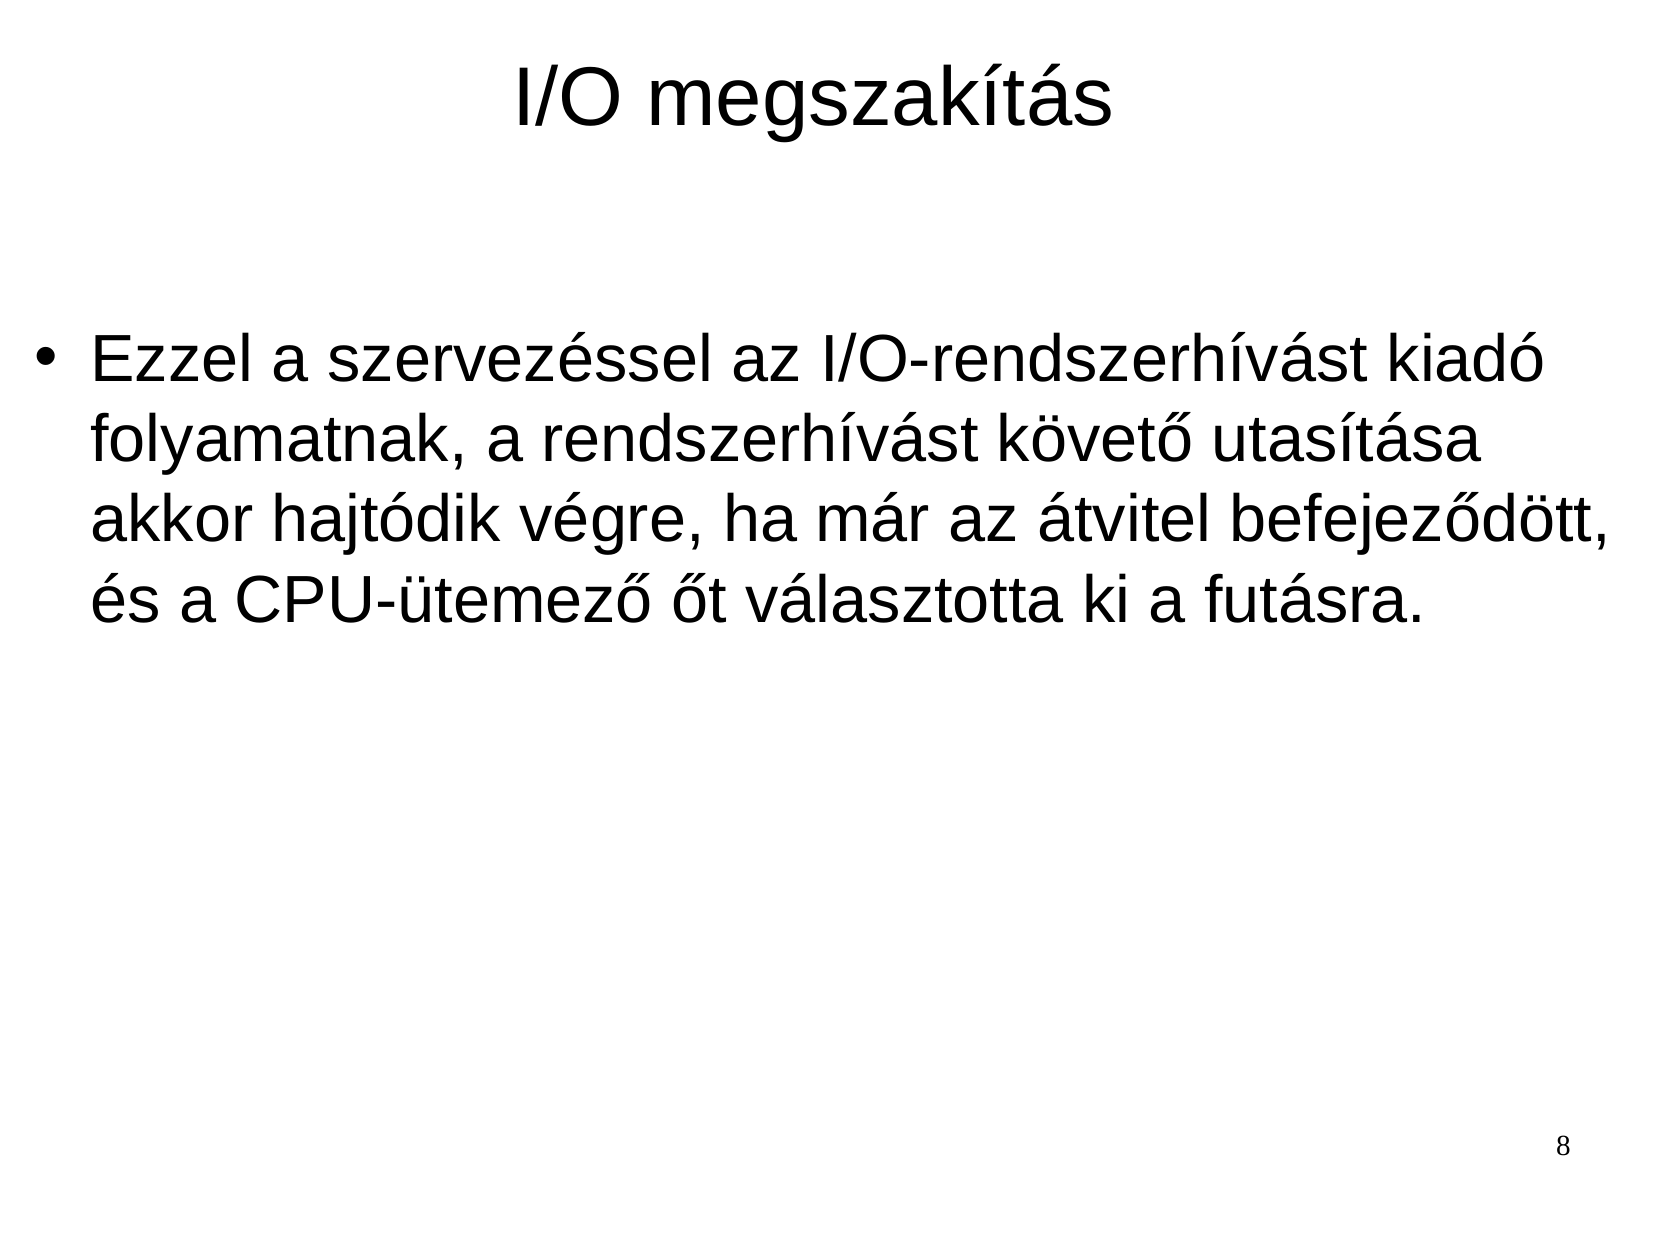

# I/O megszakítás
Ezzel a szervezéssel az I/O-rendszerhívást kiadó folyamatnak, a rendszerhívást követő utasítása akkor hajtódik végre, ha már az átvitel befejeződött, és a CPU-ütemező őt választotta ki a futásra.
8